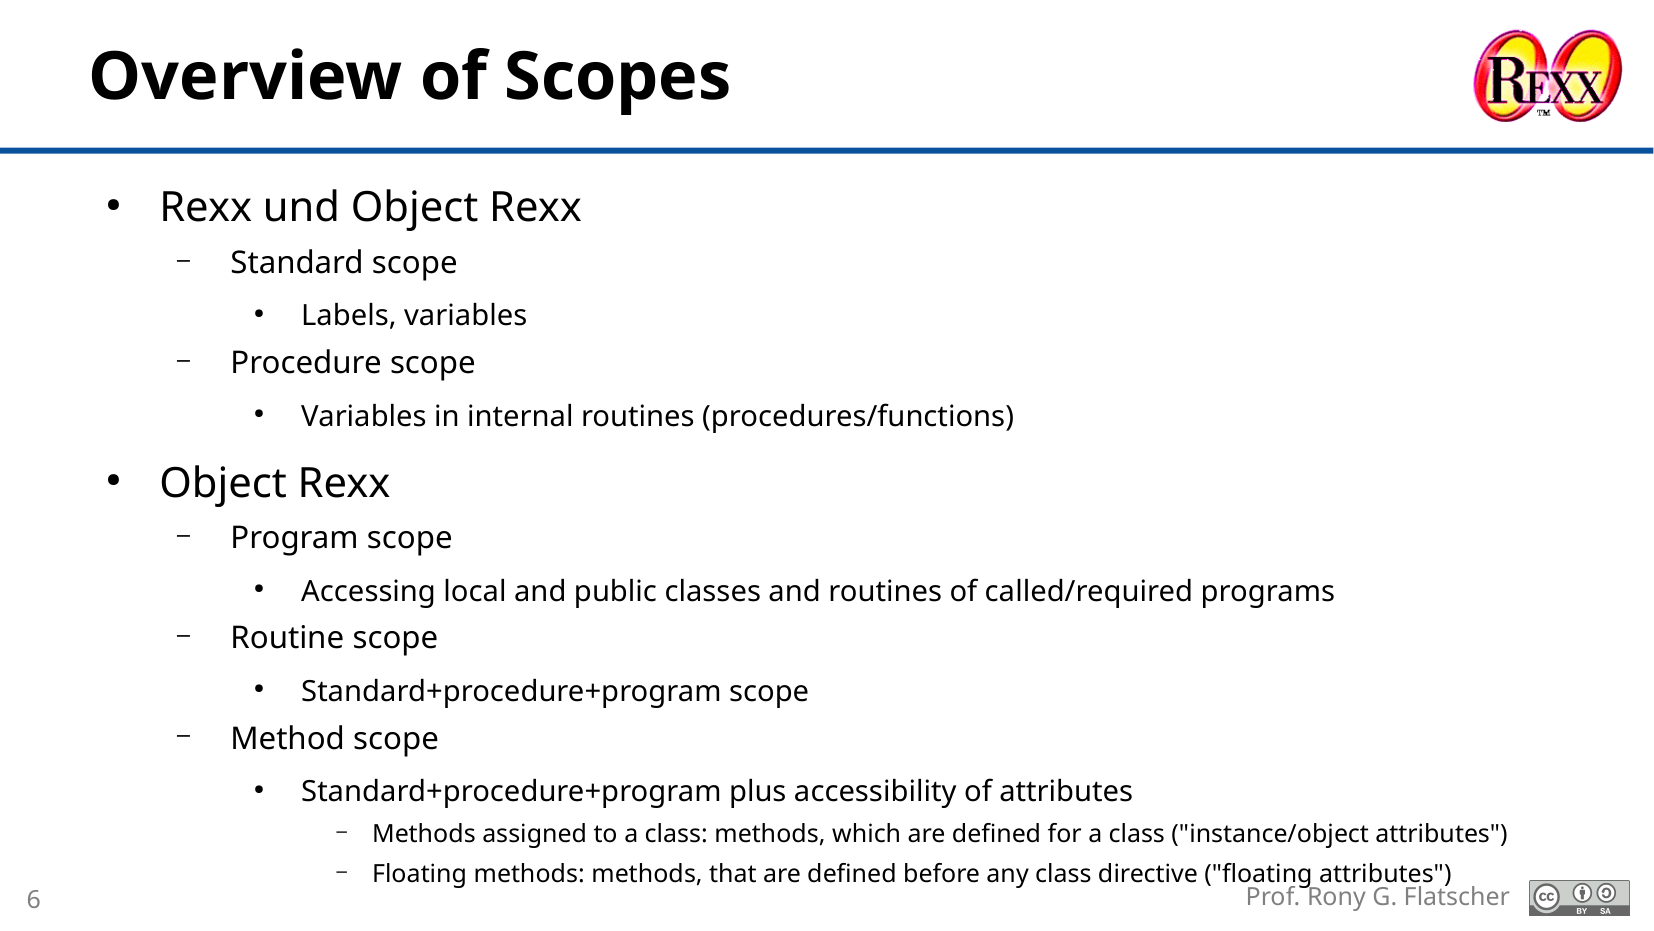

# Overview of Scopes
Rexx und Object Rexx
Standard scope
Labels, variables
Procedure scope
Variables in internal routines (procedures/functions)
Object Rexx
Program scope
Accessing local and public classes and routines of called/required programs
Routine scope
Standard+procedure+program scope
Method scope
Standard+procedure+program plus accessibility of attributes
Methods assigned to a class: methods, which are defined for a class ("instance/object attributes")
Floating methods: methods, that are defined before any class directive ("floating attributes")